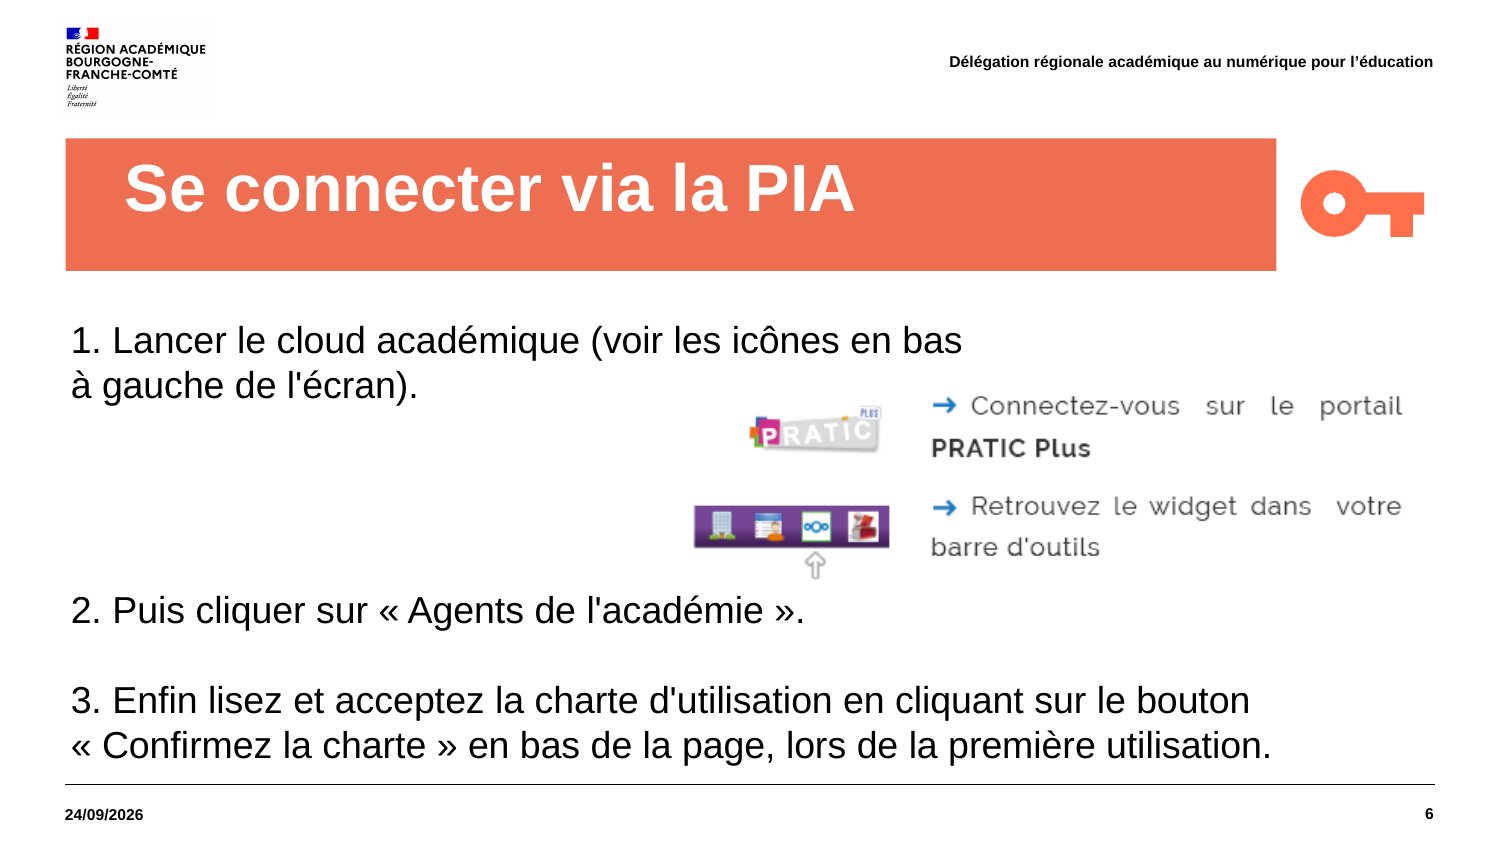

Délégation régionale académique au numérique pour l’éducation
Se connecter via la PIA
1. Lancer le cloud académique (voir les icônes en bas
à gauche de l'écran).
2. Puis cliquer sur « Agents de l'académie ».
3. Enfin lisez et acceptez la charte d'utilisation en cliquant sur le bouton « Confirmez la charte » en bas de la page, lors de la première utilisation.